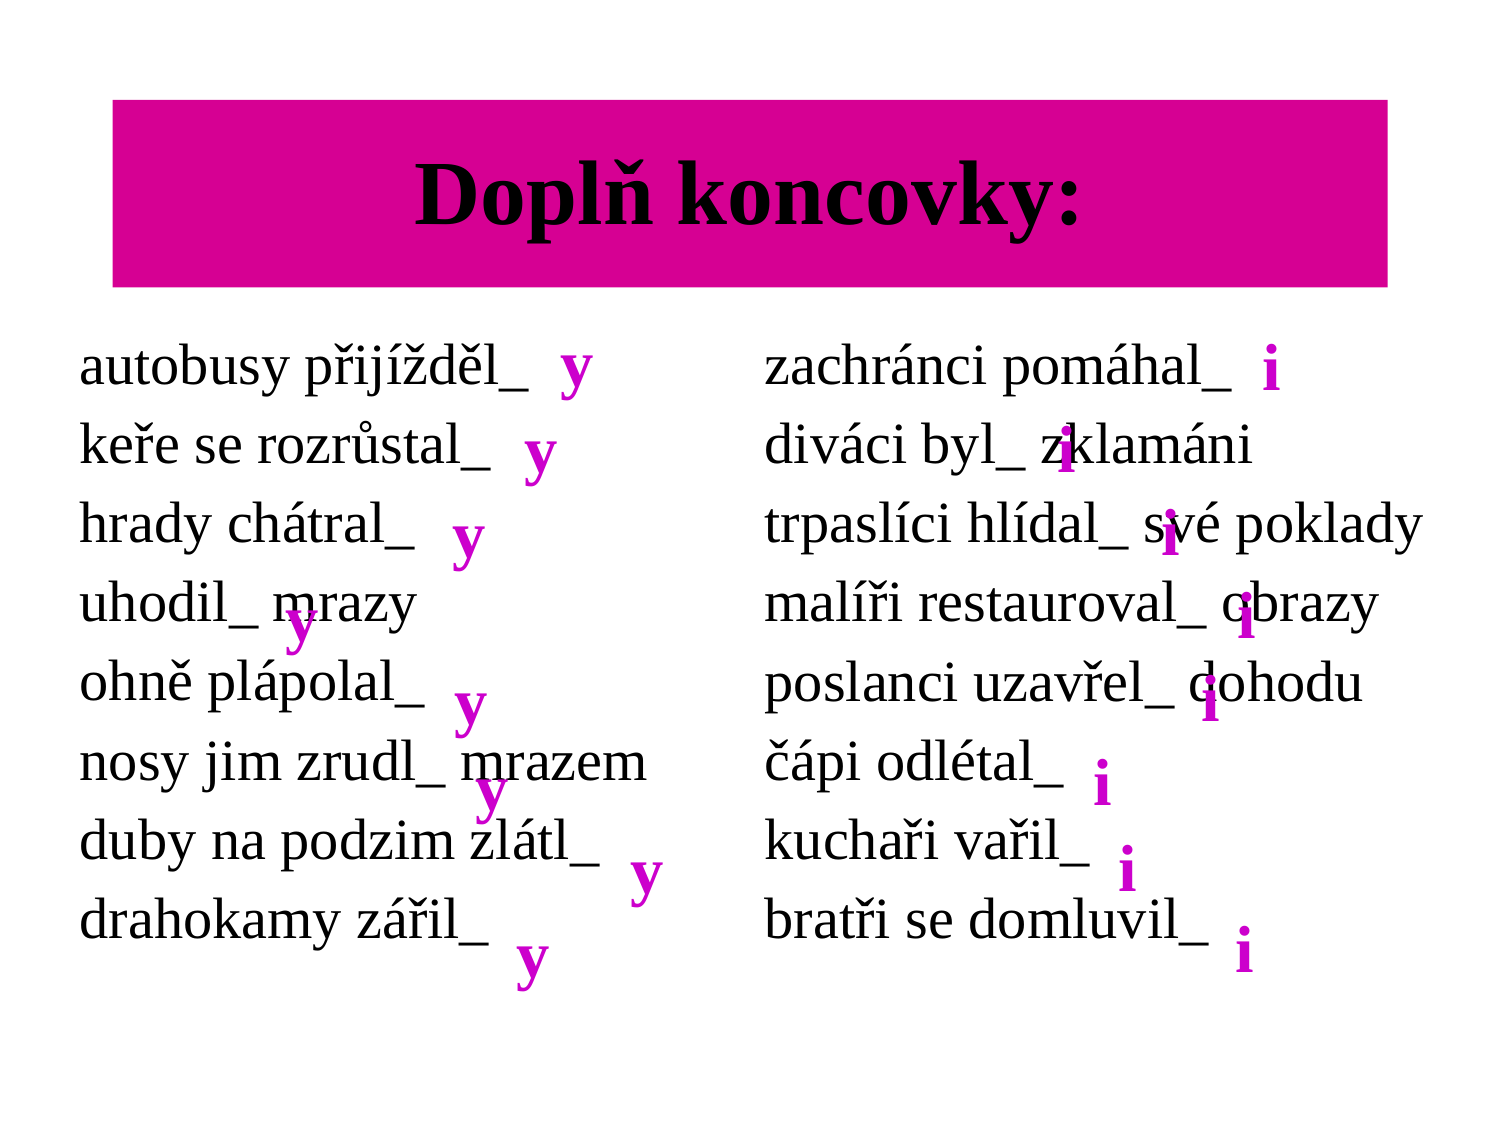

# Doplň koncovky:
y
i
autobusy přijížděl_
keře se rozrůstal_
hrady chátral_
uhodil_ mrazy
ohně plápolal_
nosy jim zrudl_ mrazem
duby na podzim zlátl_
drahokamy zářil_
zachránci pomáhal_
diváci byl_ zklamáni
trpaslíci hlídal_ své poklady
malíři restauroval_ obrazy
poslanci uzavřel_ dohodu
čápi odlétal_
kuchaři vařil_
bratři se domluvil_
y
i
i
y
i
y
i
y
i
y
i
y
i
y